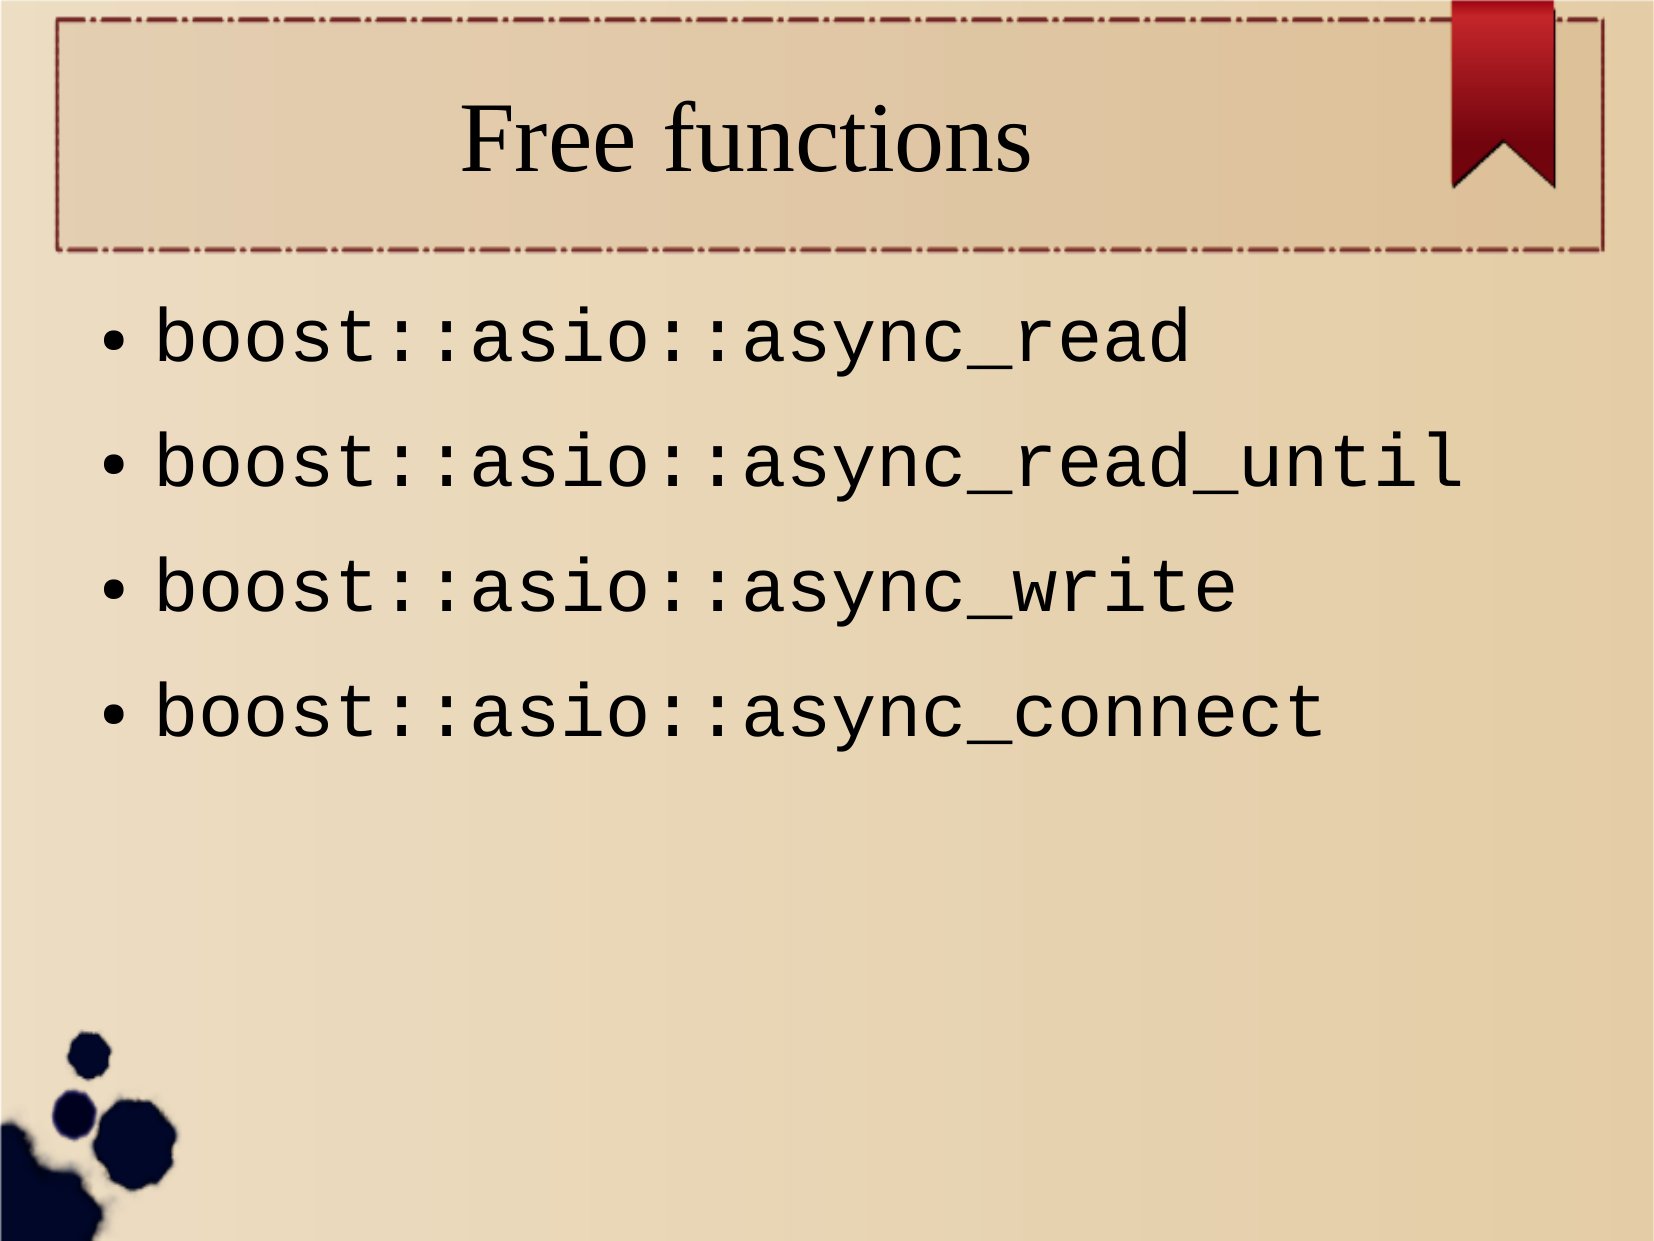

# Free functions
boost::asio::async_read
boost::asio::async_read_until
boost::asio::async_write
boost::asio::async_connect